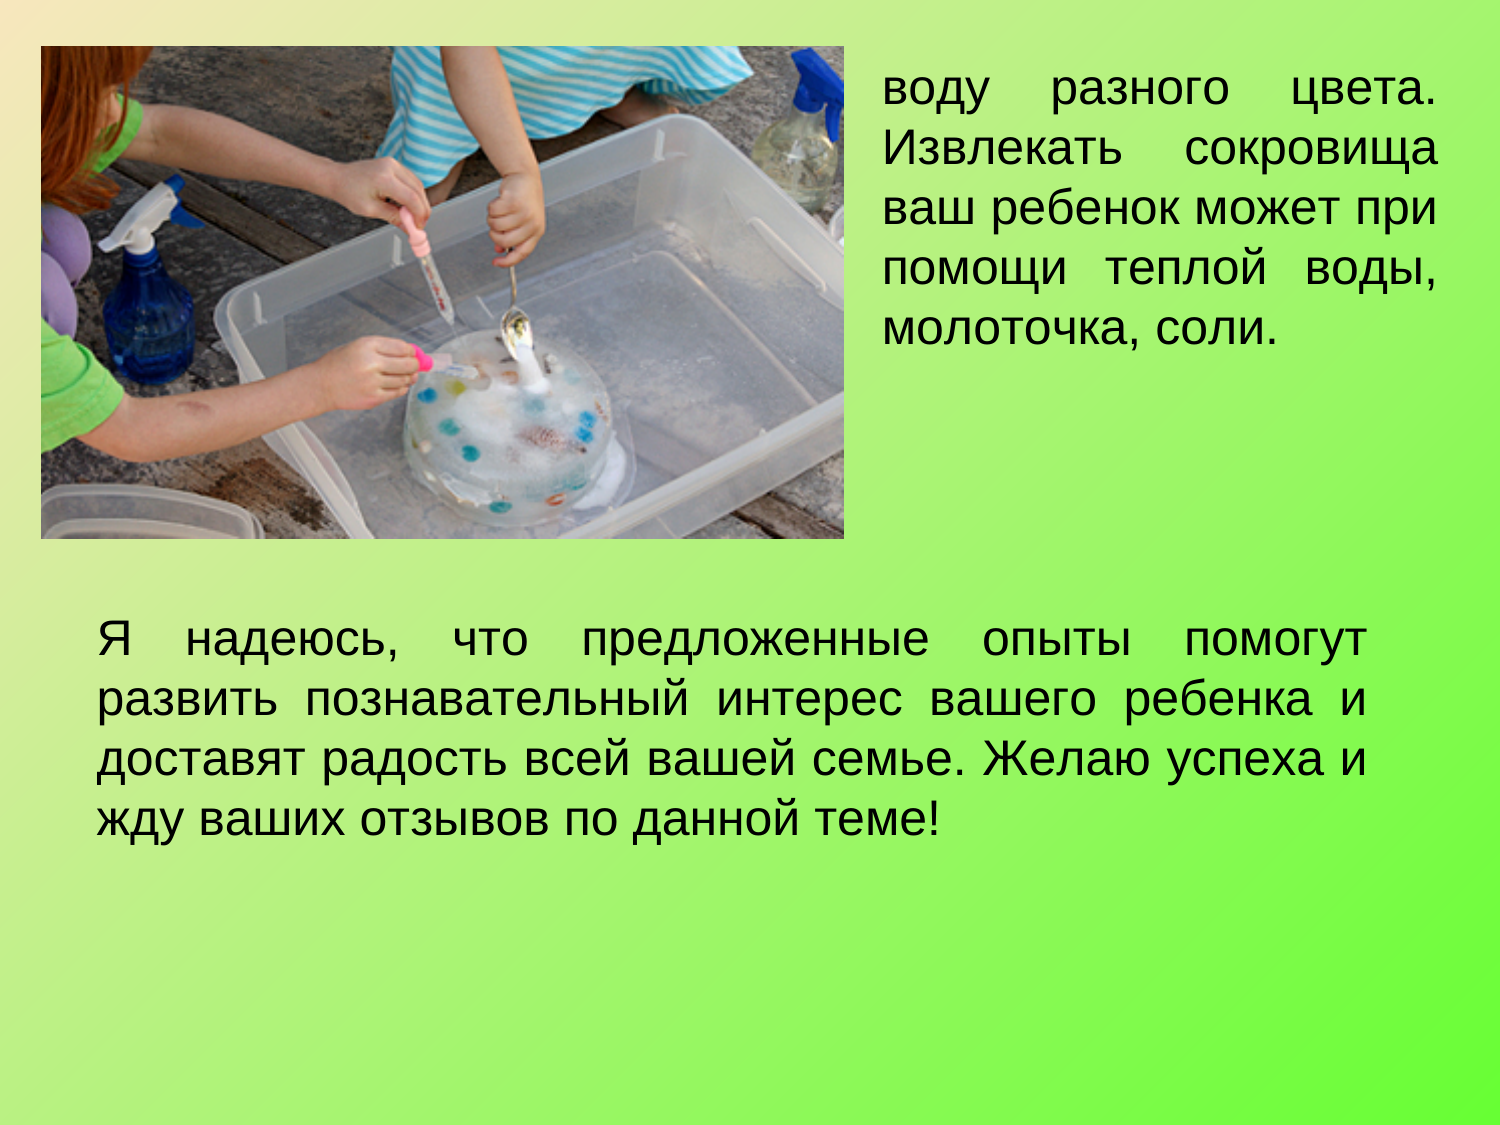

воду разного цвета. Извлекать сокровища ваш ребенок может при помощи теплой воды, молоточка, соли.
Я надеюсь, что предложенные опыты помогут развить познавательный интерес вашего ребенка и доставят радость всей вашей семье. Желаю успеха и жду ваших отзывов по данной теме!